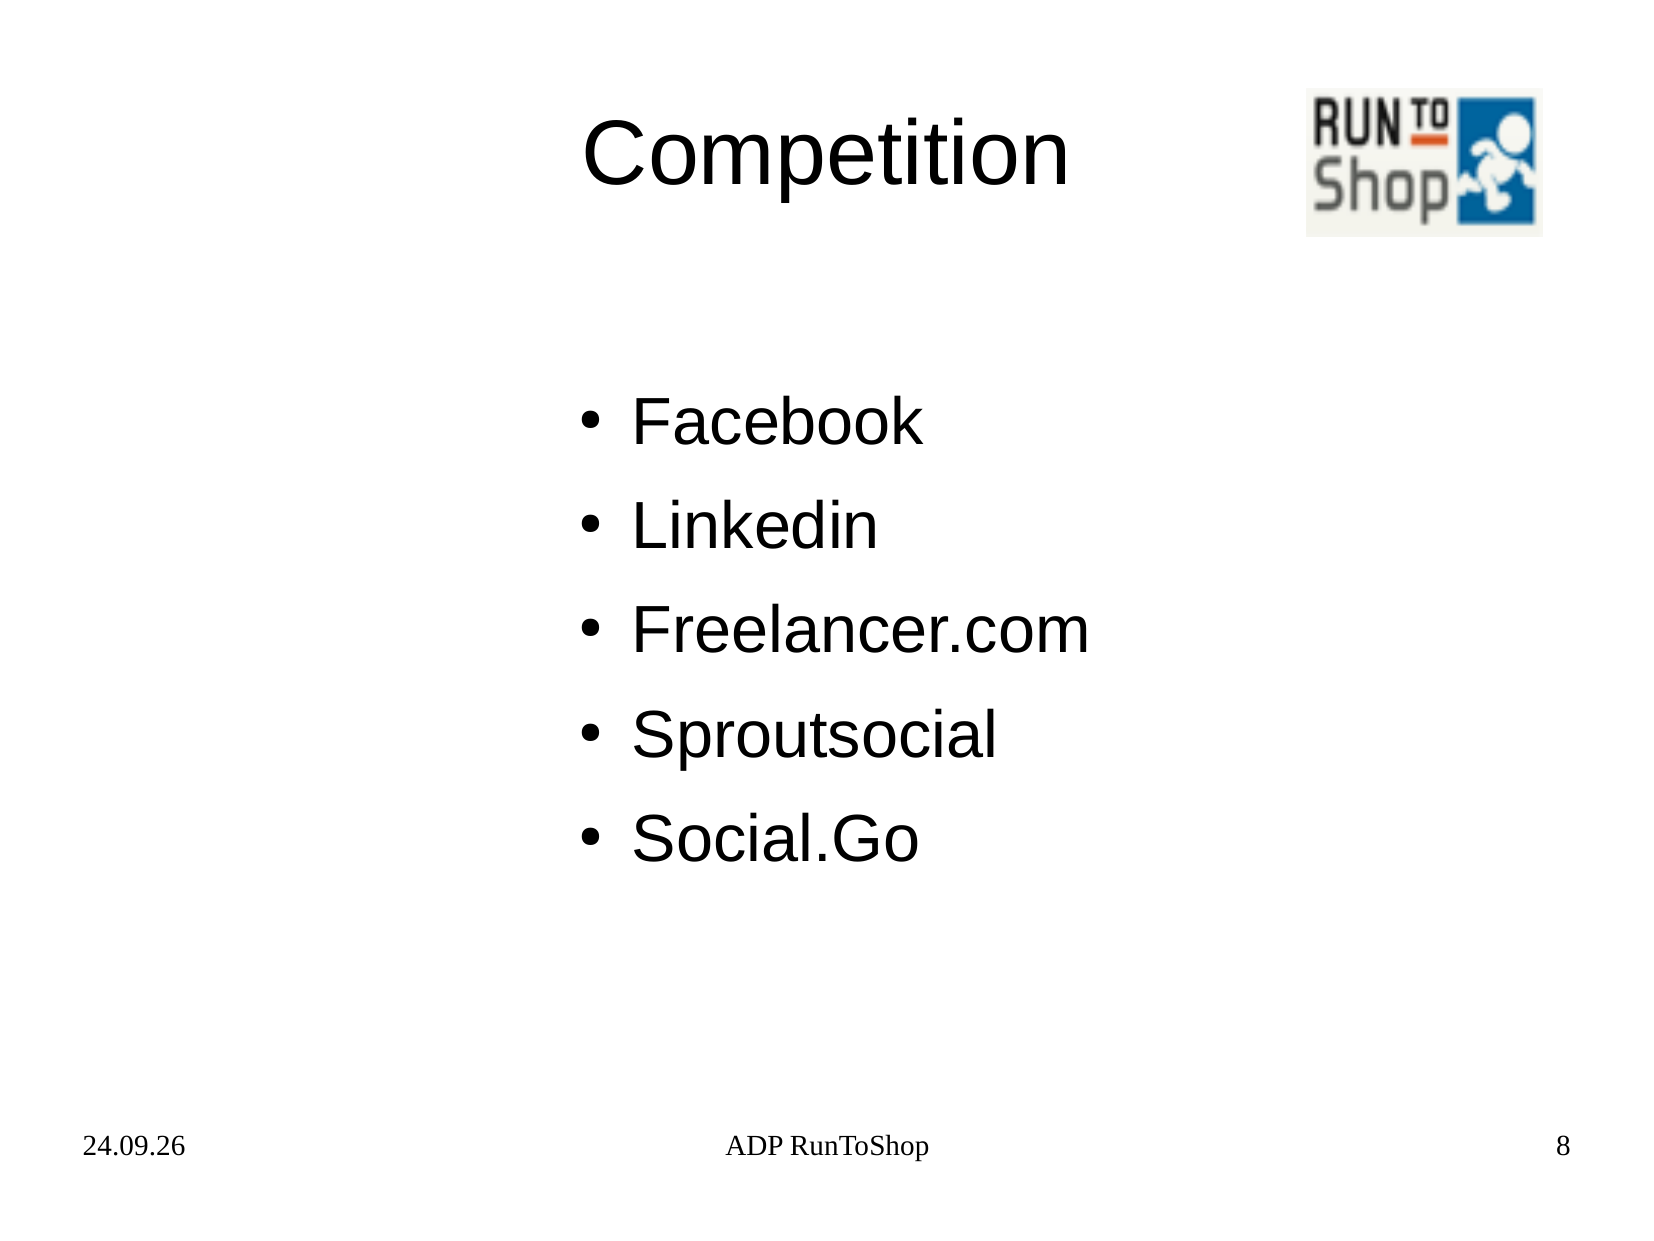

# Competition
Facebook
Linkedin
Freelancer.com
Sproutsocial
Social.Go
ADP RunToShop
8